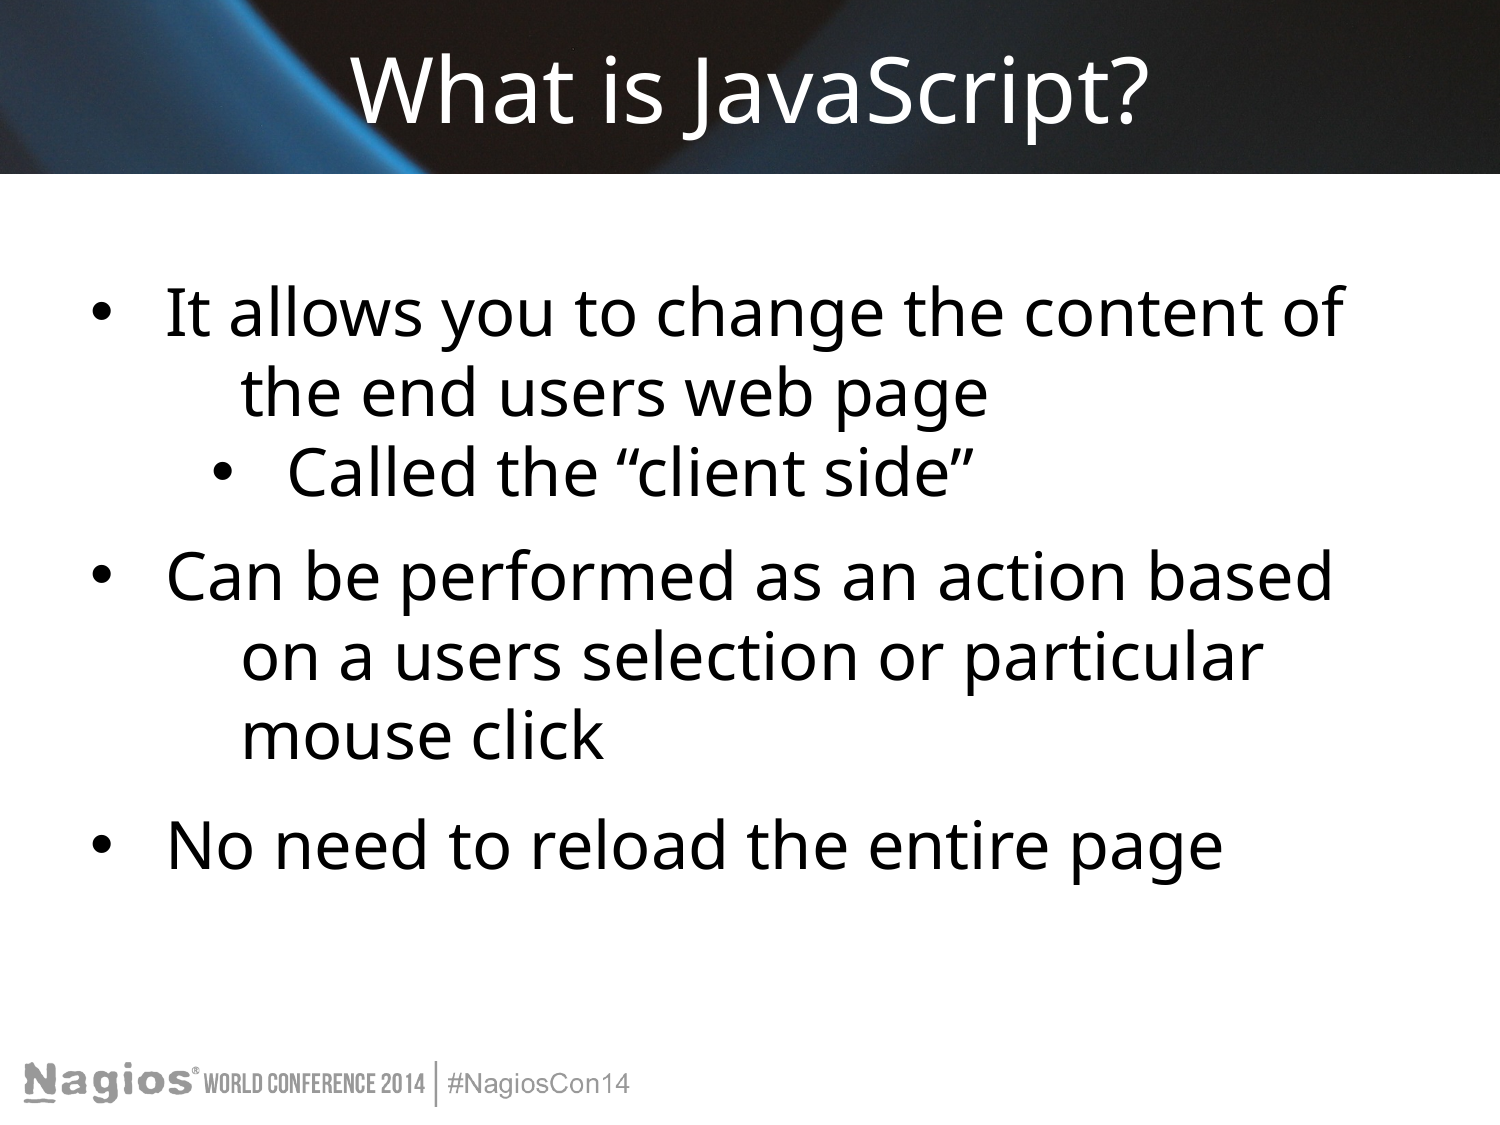

# What is JavaScript?
It allows you to change the content of the end users web page
Called the “client side”
Can be performed as an action based on a users selection or particular mouse click
No need to reload the entire page